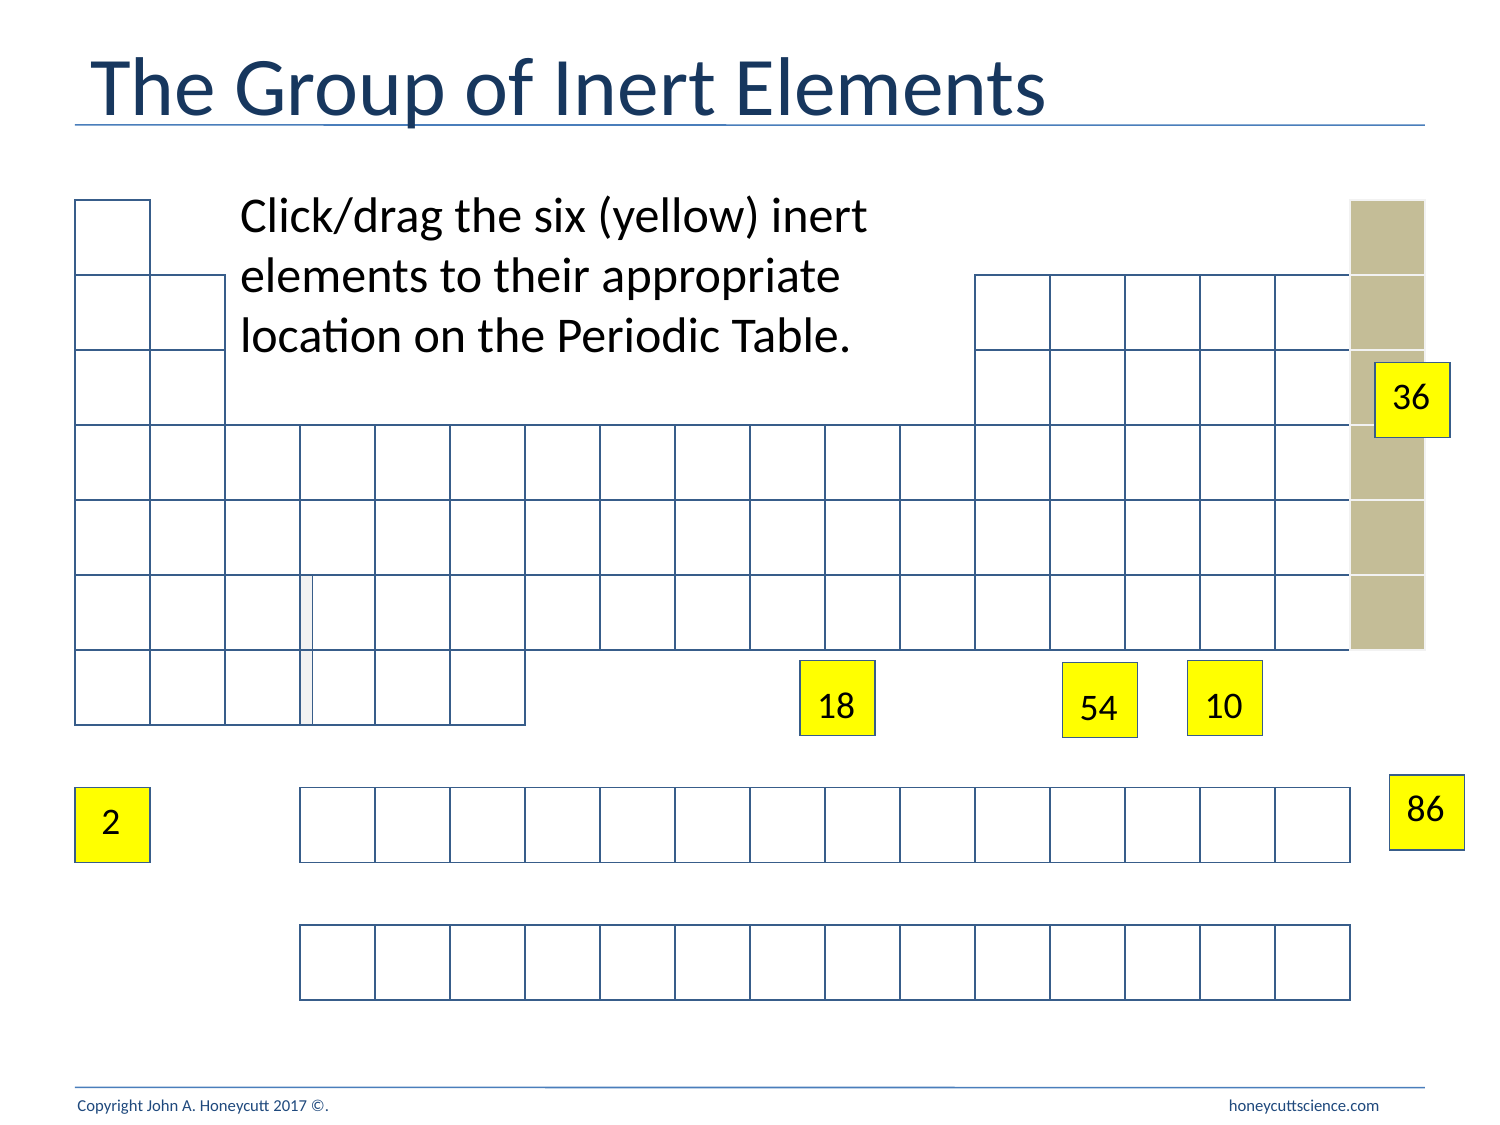

# The Group of Inert Elements
Click/drag the six (yellow) inert elements to their appropriate location on the Periodic Table.
36
18
10
54
86
2